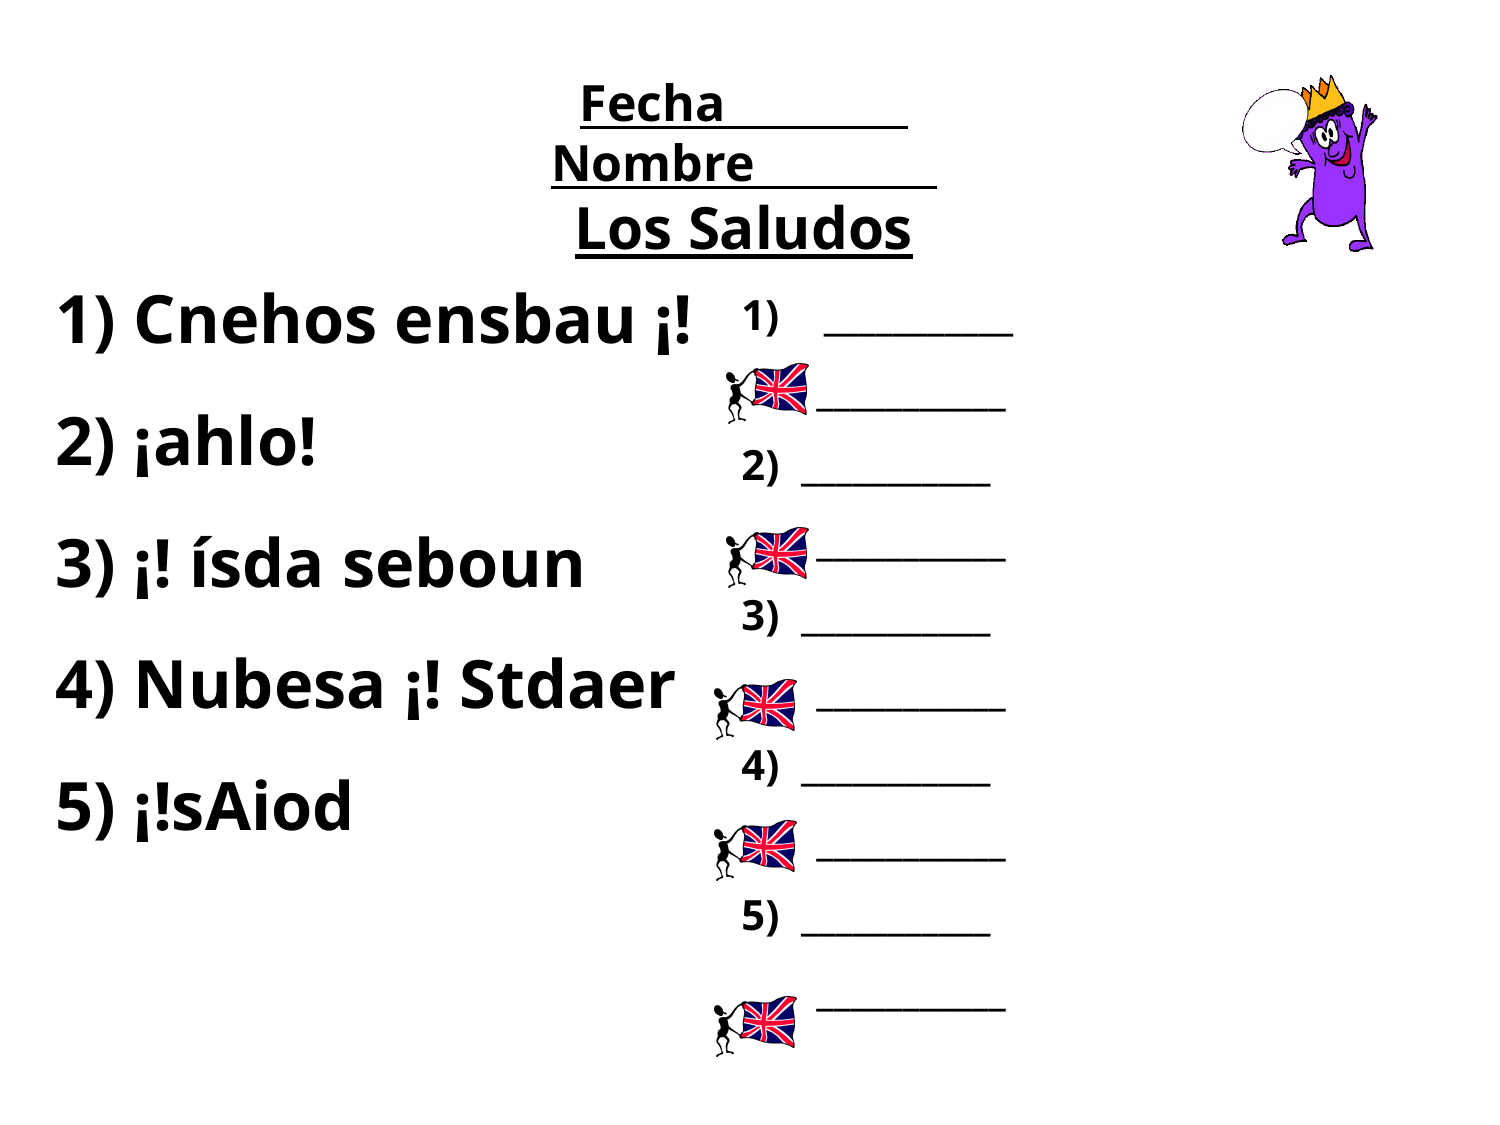

Fecha
Nombre
Los Saludos
1) Cnehos ensbau ¡!
2) ¡ahlo!
3) ¡! ísda seboun
4) Nubesa ¡! Stdaer
5) ¡!sAiod
___________
___________
2) ___________
___________
3) ___________
___________
4) ___________
___________
5) ___________
___________